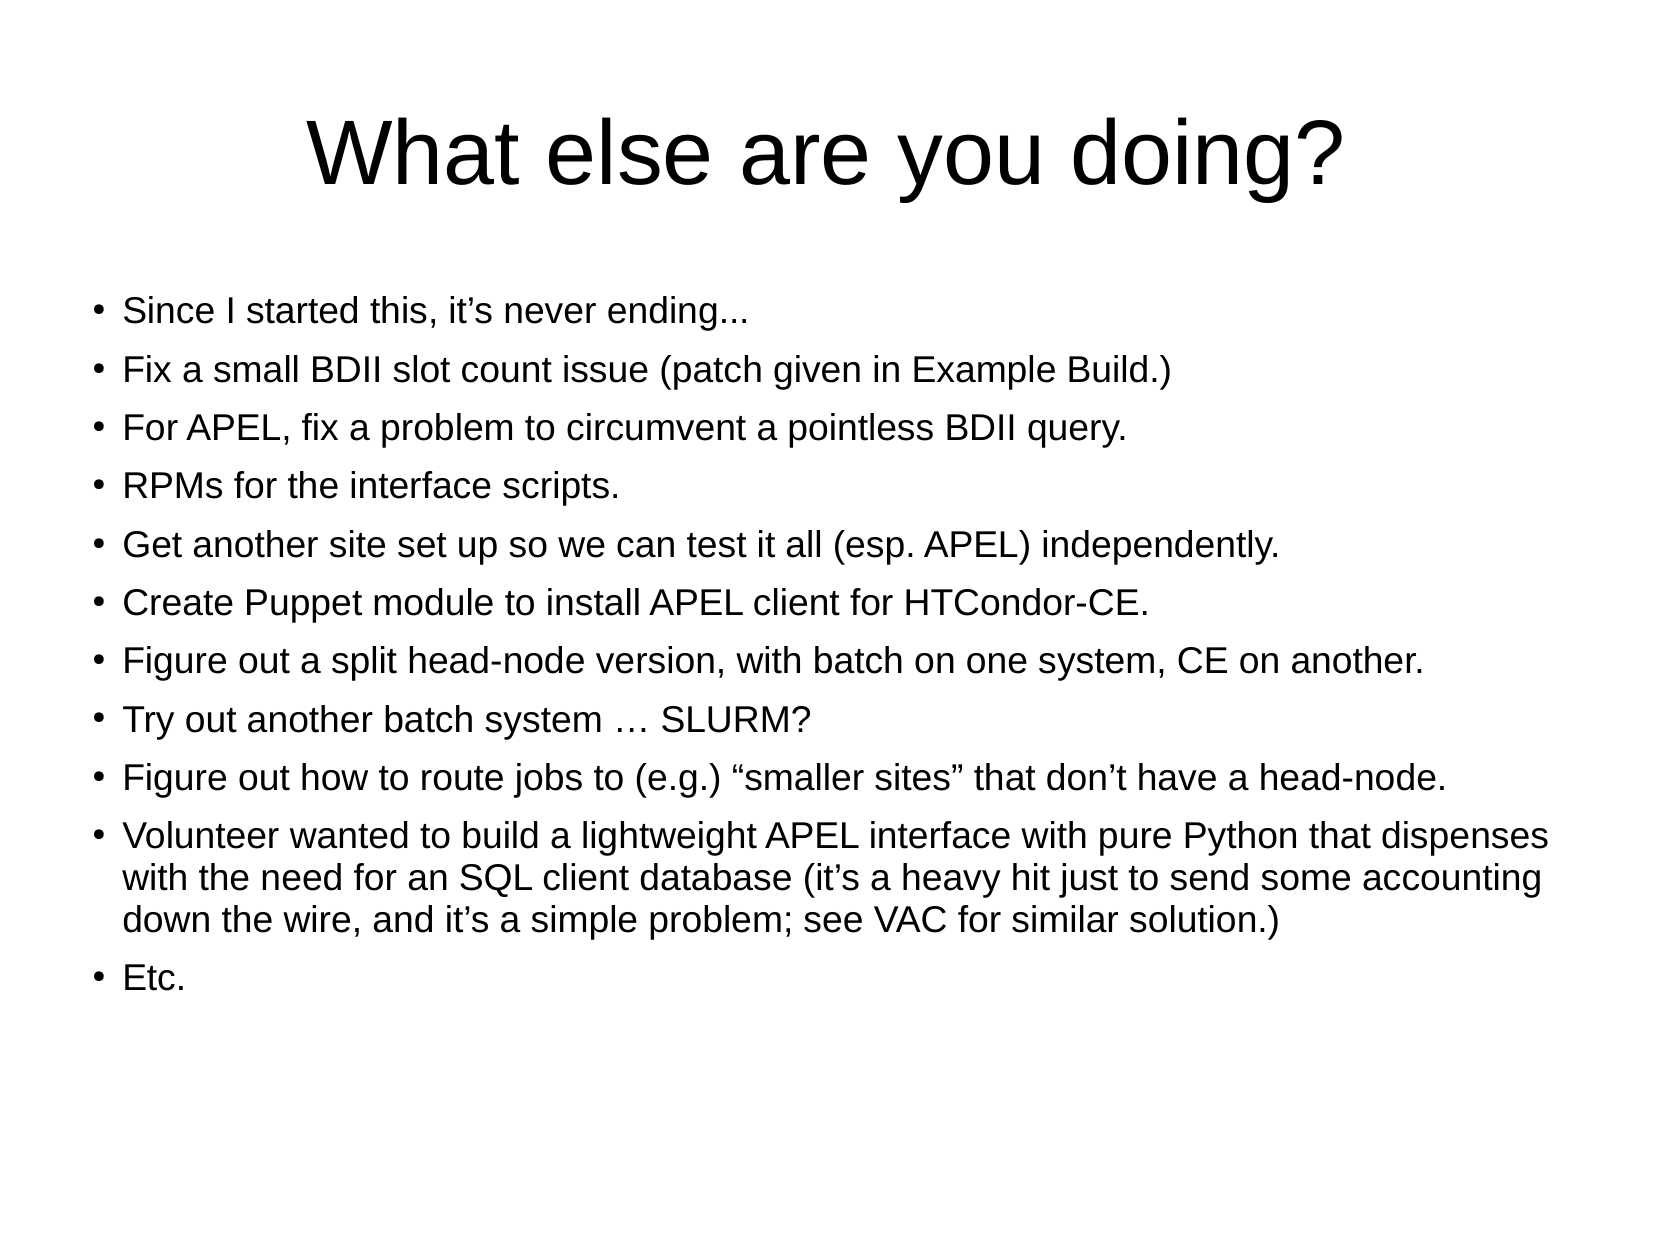

# What else are you doing?
Since I started this, it’s never ending...
Fix a small BDII slot count issue (patch given in Example Build.)
For APEL, fix a problem to circumvent a pointless BDII query.
RPMs for the interface scripts.
Get another site set up so we can test it all (esp. APEL) independently.
Create Puppet module to install APEL client for HTCondor-CE.
Figure out a split head-node version, with batch on one system, CE on another.
Try out another batch system … SLURM?
Figure out how to route jobs to (e.g.) “smaller sites” that don’t have a head-node.
Volunteer wanted to build a lightweight APEL interface with pure Python that dispenses with the need for an SQL client database (it’s a heavy hit just to send some accounting down the wire, and it’s a simple problem; see VAC for similar solution.)
Etc.